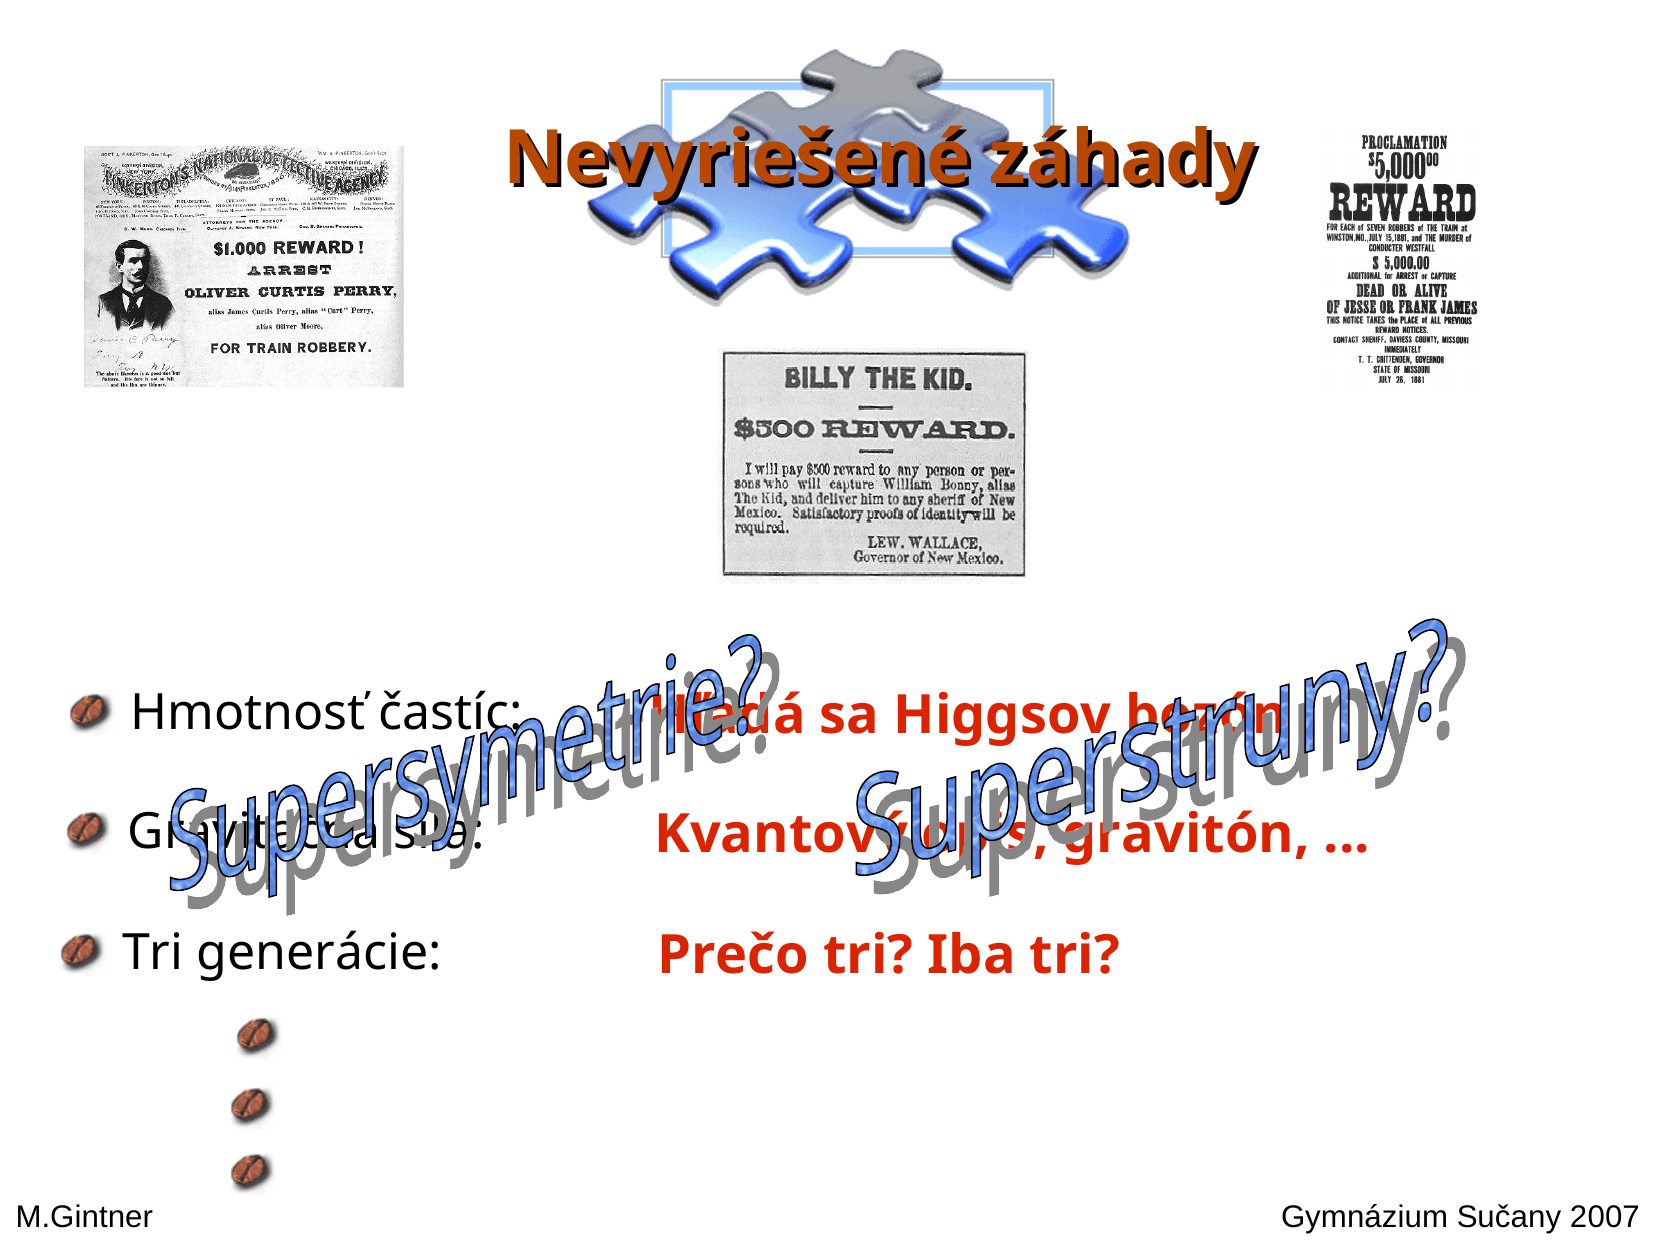

Nevyriešené záhady
Superstruny?
Supersymetrie?
Hľadá sa Higgsov bozón !
Hmotnosť častíc:
Kvantový opis, gravitón, ...
Gravitačná sila:
Prečo tri? Iba tri?
Tri generácie:
M.Gintner
Gymnázium Sučany 2007